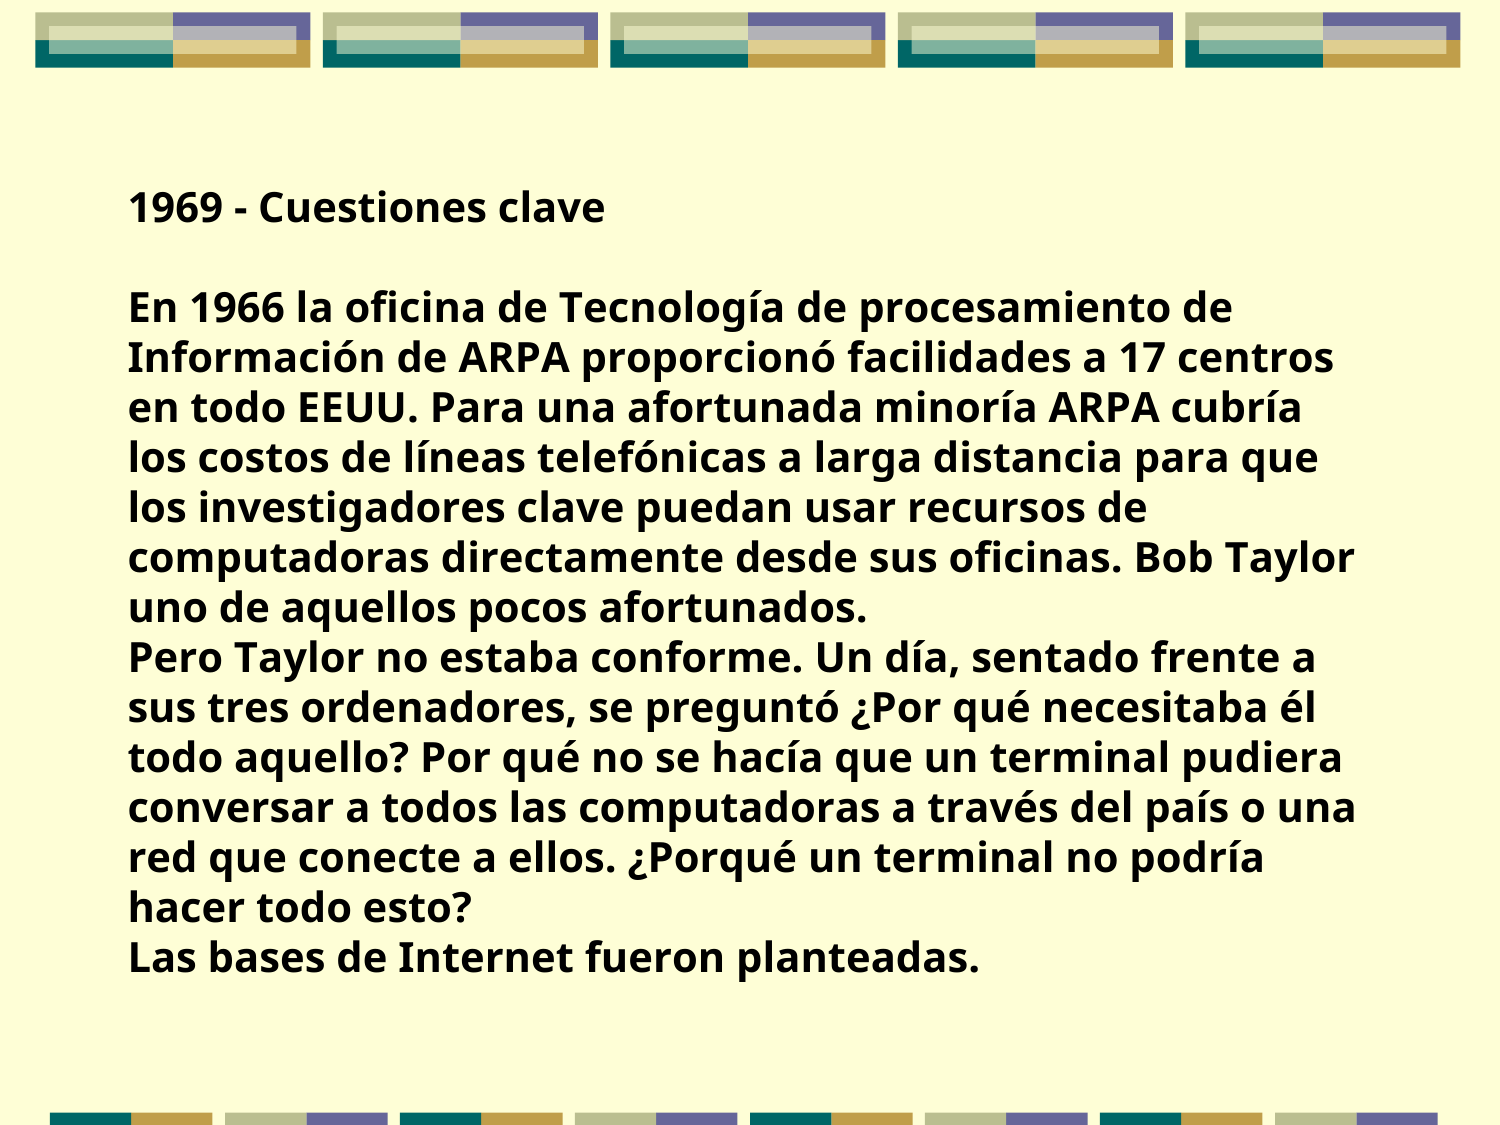

# 1969 - Cuestiones clave En 1966 la oficina de Tecnología de procesamiento de Información de ARPA proporcionó facilidades a 17 centros en todo EEUU. Para una afortunada minoría ARPA cubría los costos de líneas telefónicas a larga distancia para que los investigadores clave puedan usar recursos de computadoras directamente desde sus oficinas. Bob Taylor uno de aquellos pocos afortunados. Pero Taylor no estaba conforme. Un día, sentado frente a sus tres ordenadores, se preguntó ¿Por qué necesitaba él todo aquello? Por qué no se hacía que un terminal pudiera conversar a todos las computadoras a través del país o una red que conecte a ellos. ¿Porqué un terminal no podría hacer todo esto? Las bases de Internet fueron planteadas.